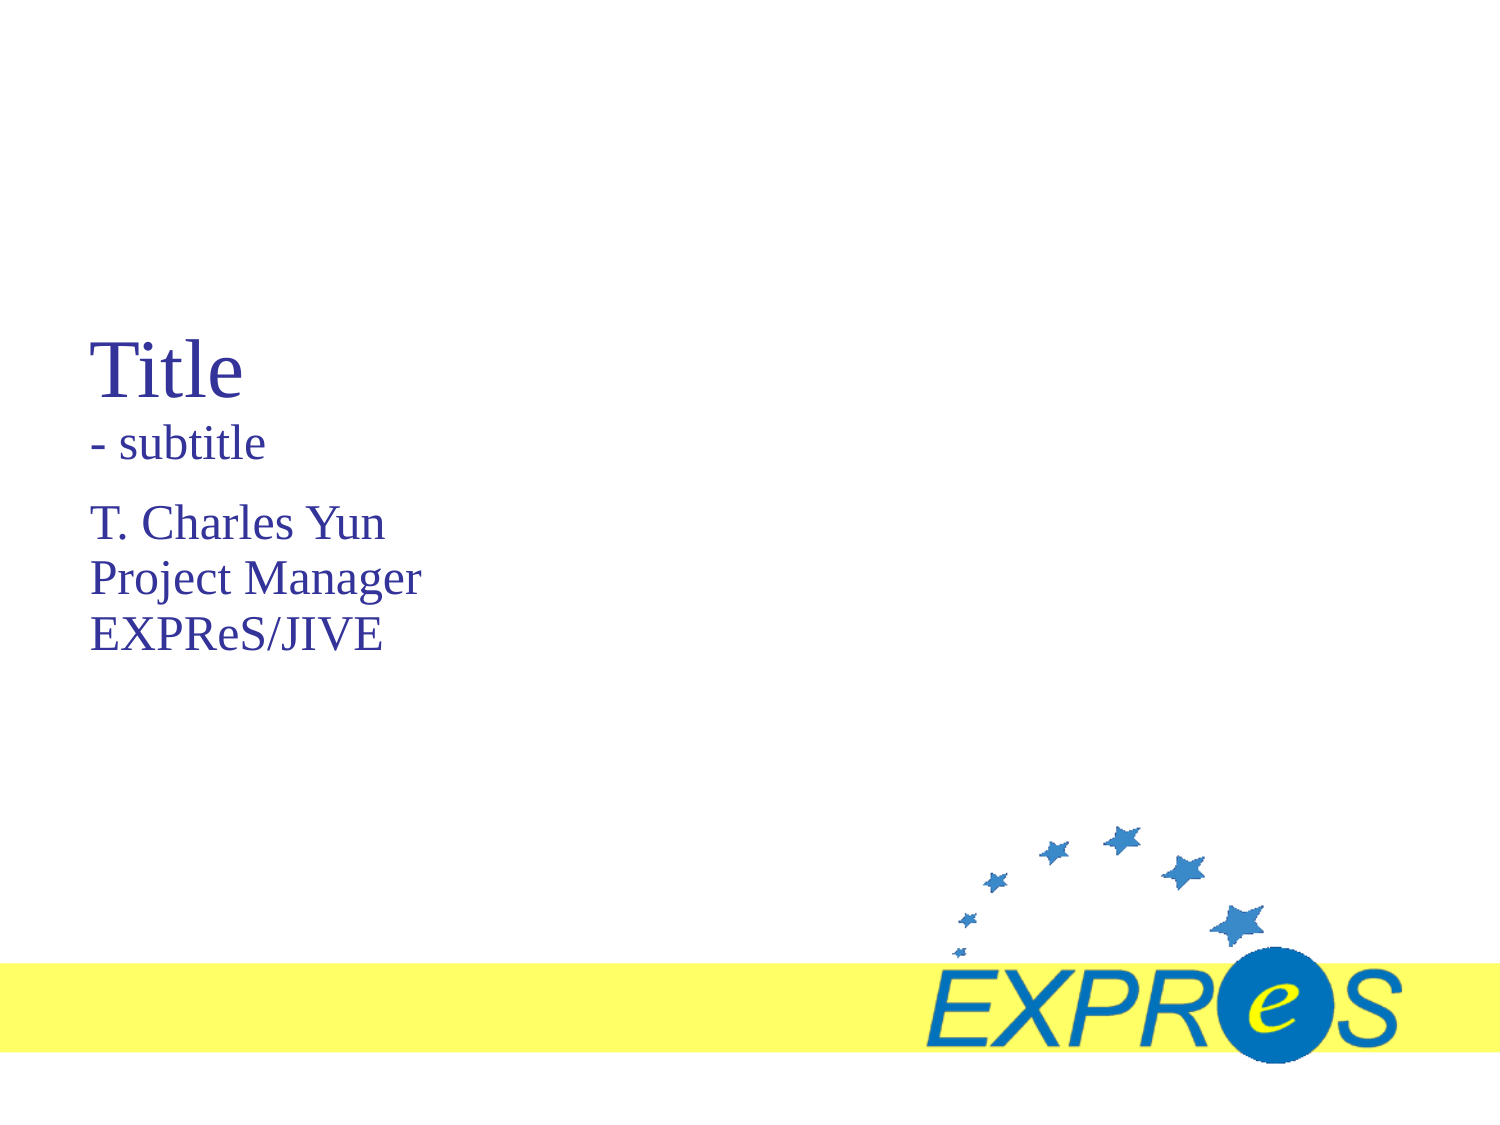

# Title - subtitle
T. Charles Yun
Project Manager
EXPReS/JIVE